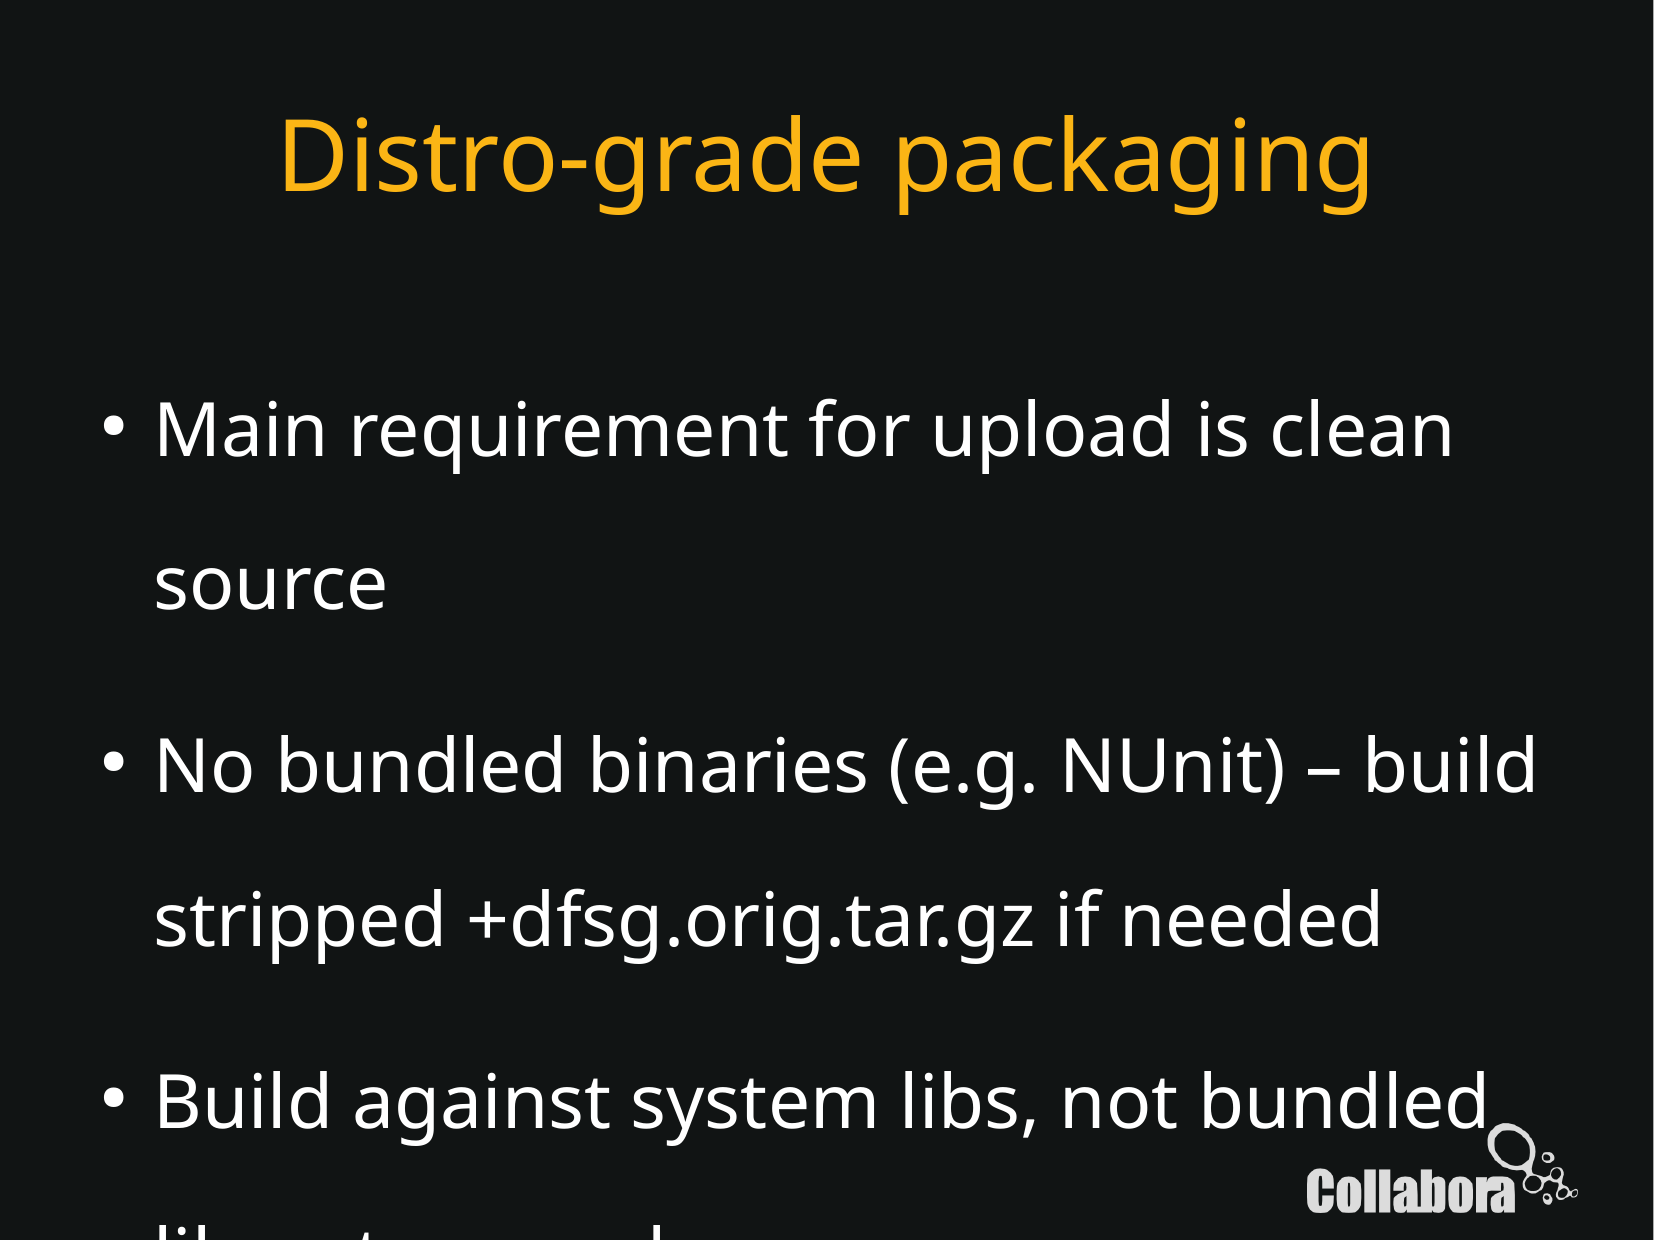

# Distro-grade packaging
Main requirement for upload is clean source
No bundled binaries (e.g. NUnit) – build stripped +dfsg.orig.tar.gz if needed
Build against system libs, not bundled libs, at every chance